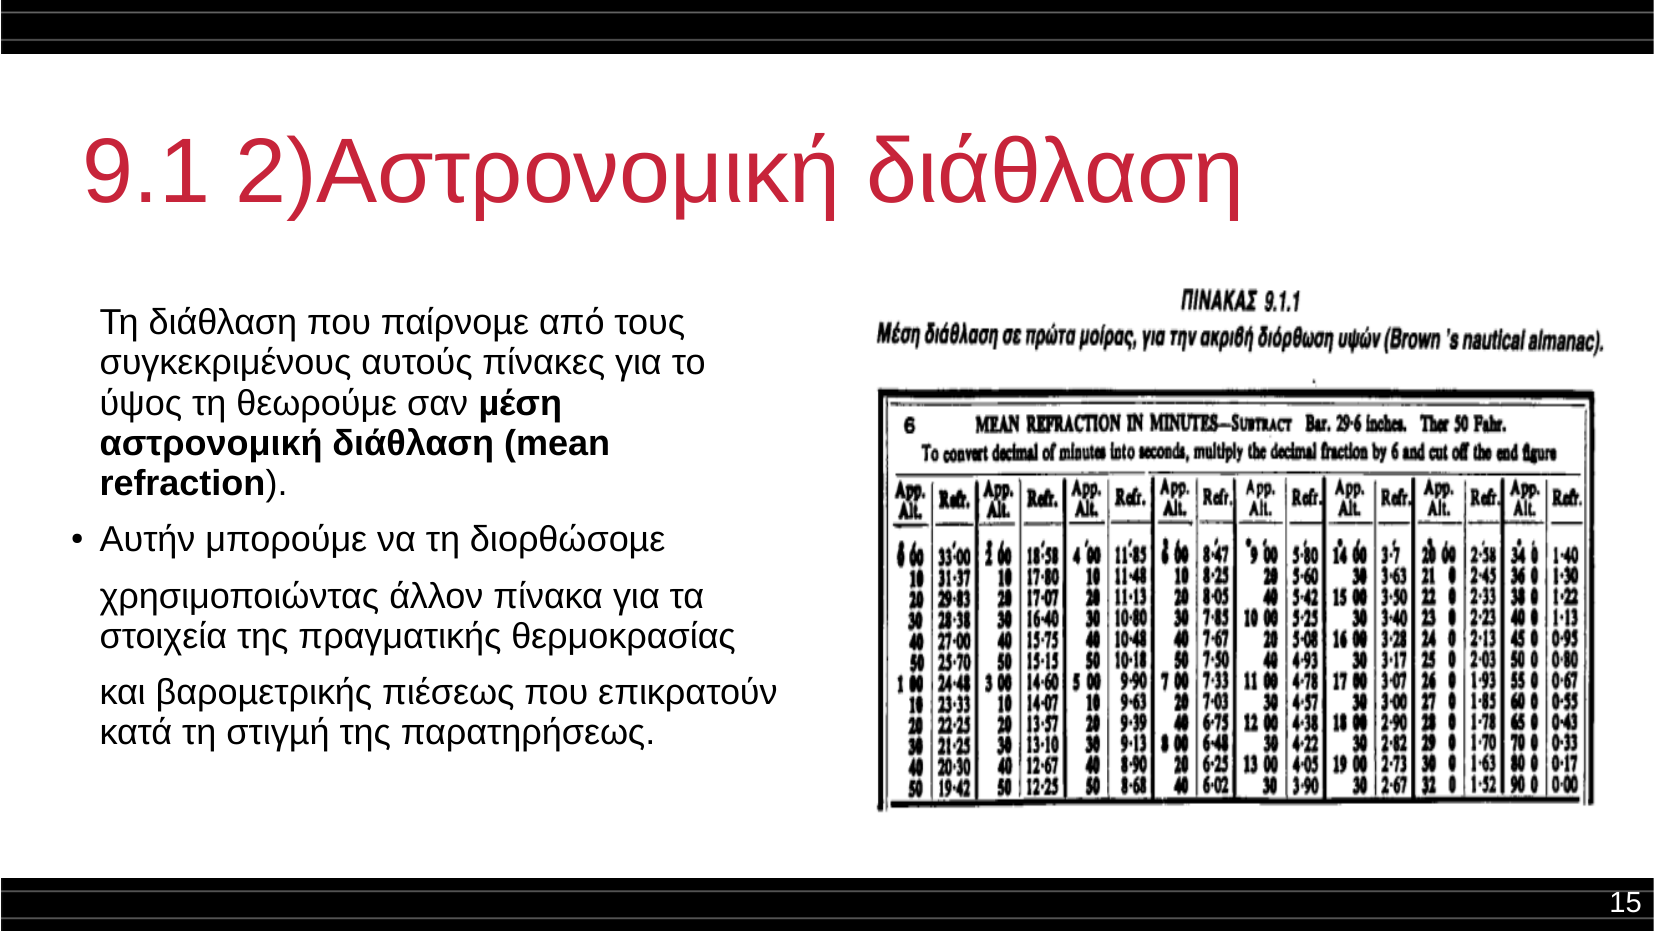

# 9.1 2)Αστρονομική διάθλαση
Τη διάθλαση που παίρνοµε από τους συγκεκριμένους αυτούς πίνακες για το ύψος τη θεωρούμε σαν µέση αστρονομική διάθλαση (mean refraction).
Αυτήν μπορούμε να τη διορθώσοµε
χρησιμοποιώντας άλλον πίνακα για τα στοιχεία της πραγματικής θερμοκρασίας
και βαροµετρικής πιέσεως που επικρατούν κατά τη στιγµή της παρατηρήσεως.